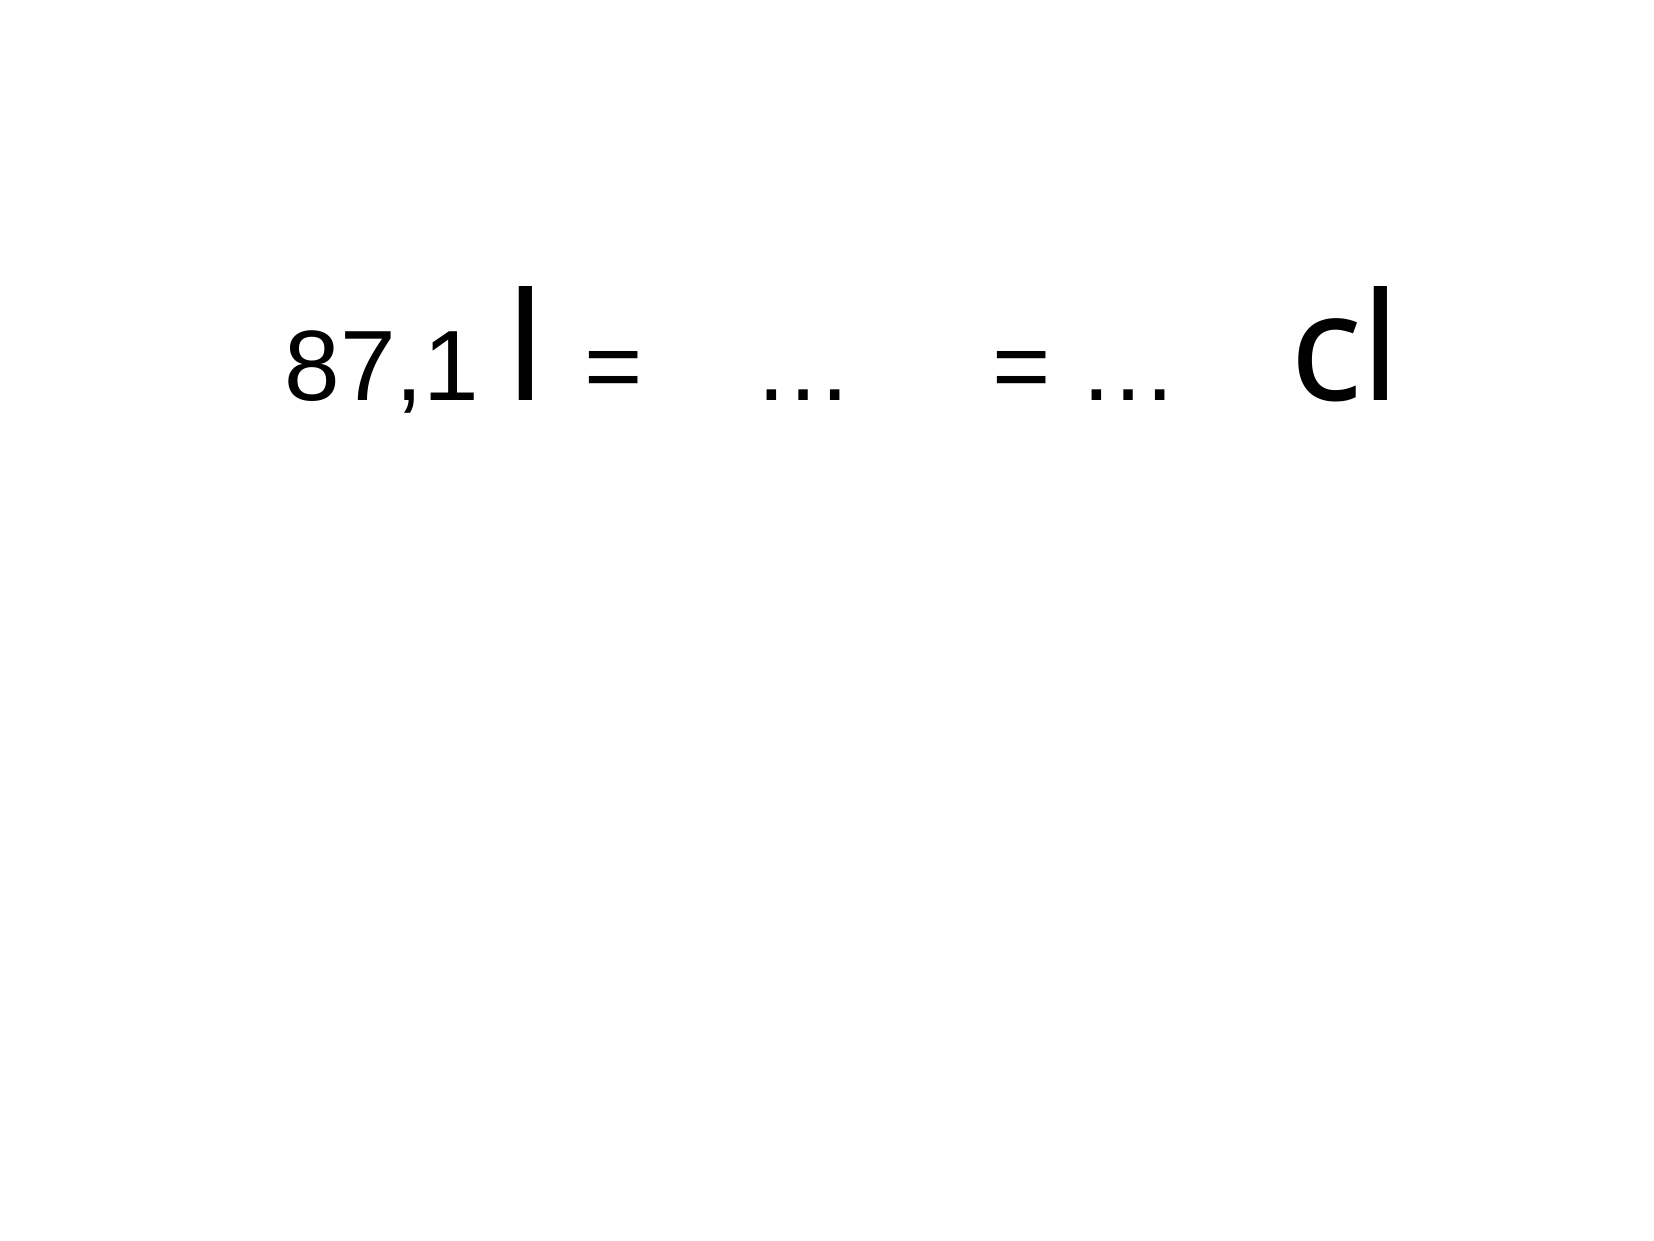

# 87,1 l = … = … cl